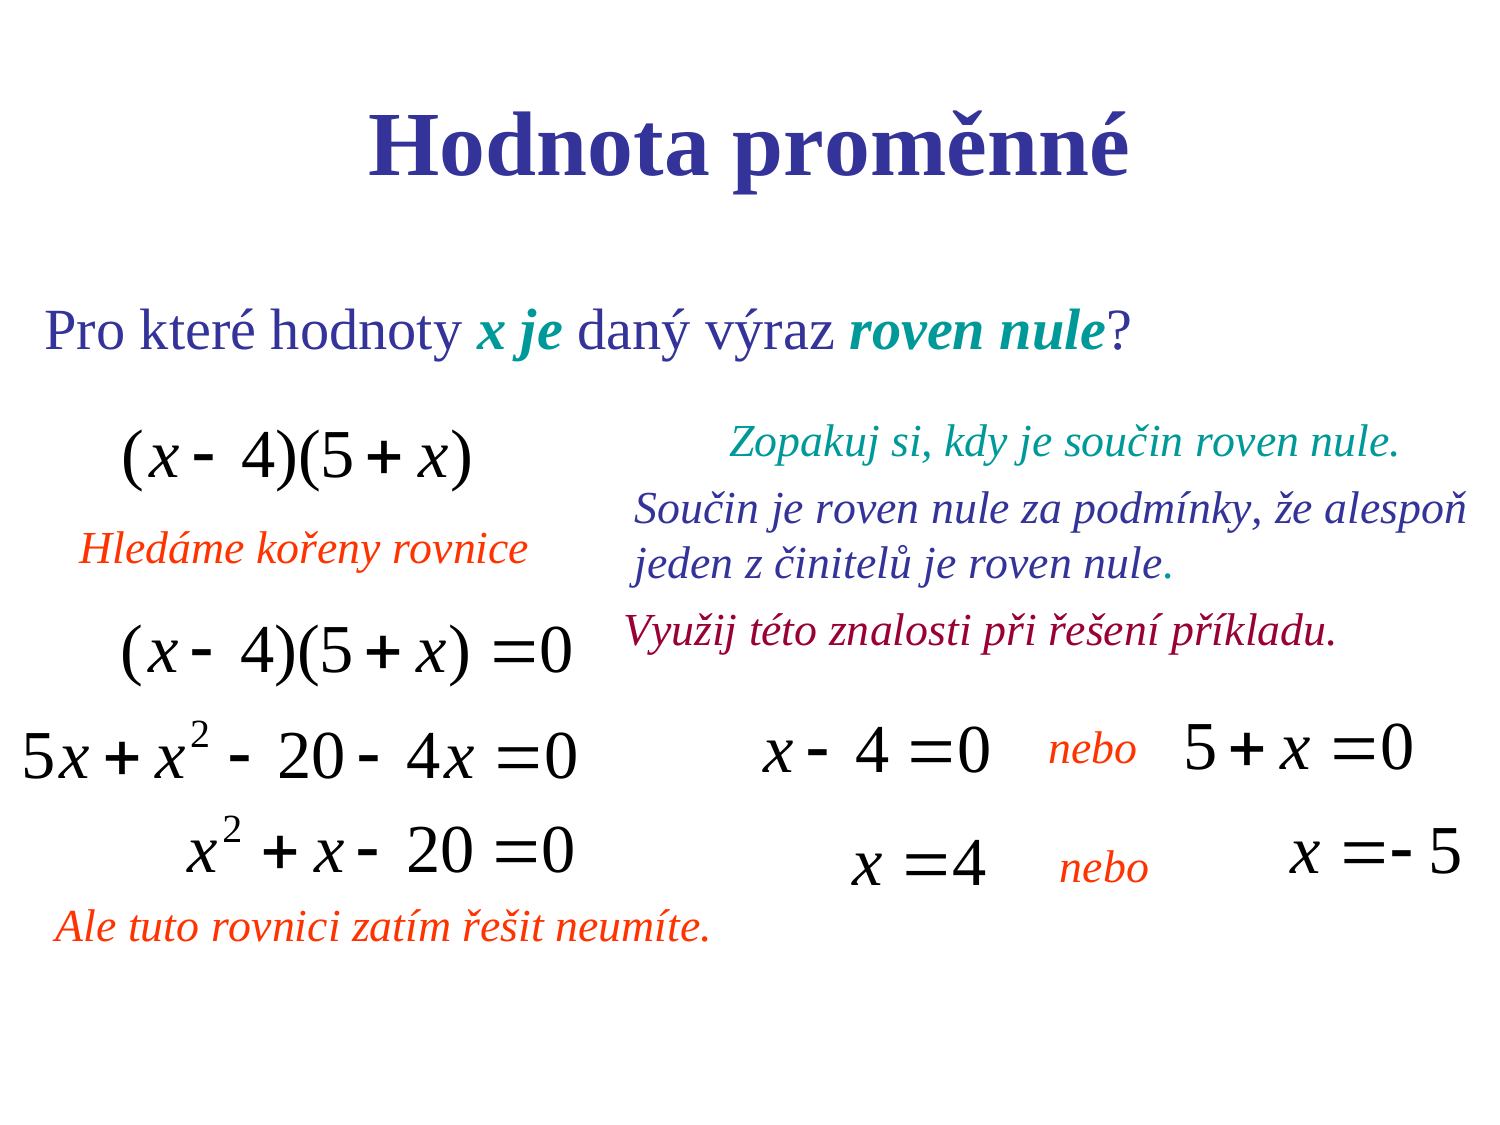

# Hodnota proměnné
Pro které hodnoty x je daný výraz roven nule?
Zopakuj si, kdy je součin roven nule.
Součin je roven nule za podmínky, že alespoň jeden z činitelů je roven nule.
Hledáme kořeny rovnice
Využij této znalosti při řešení příkladu.
nebo
nebo
Ale tuto rovnici zatím řešit neumíte.